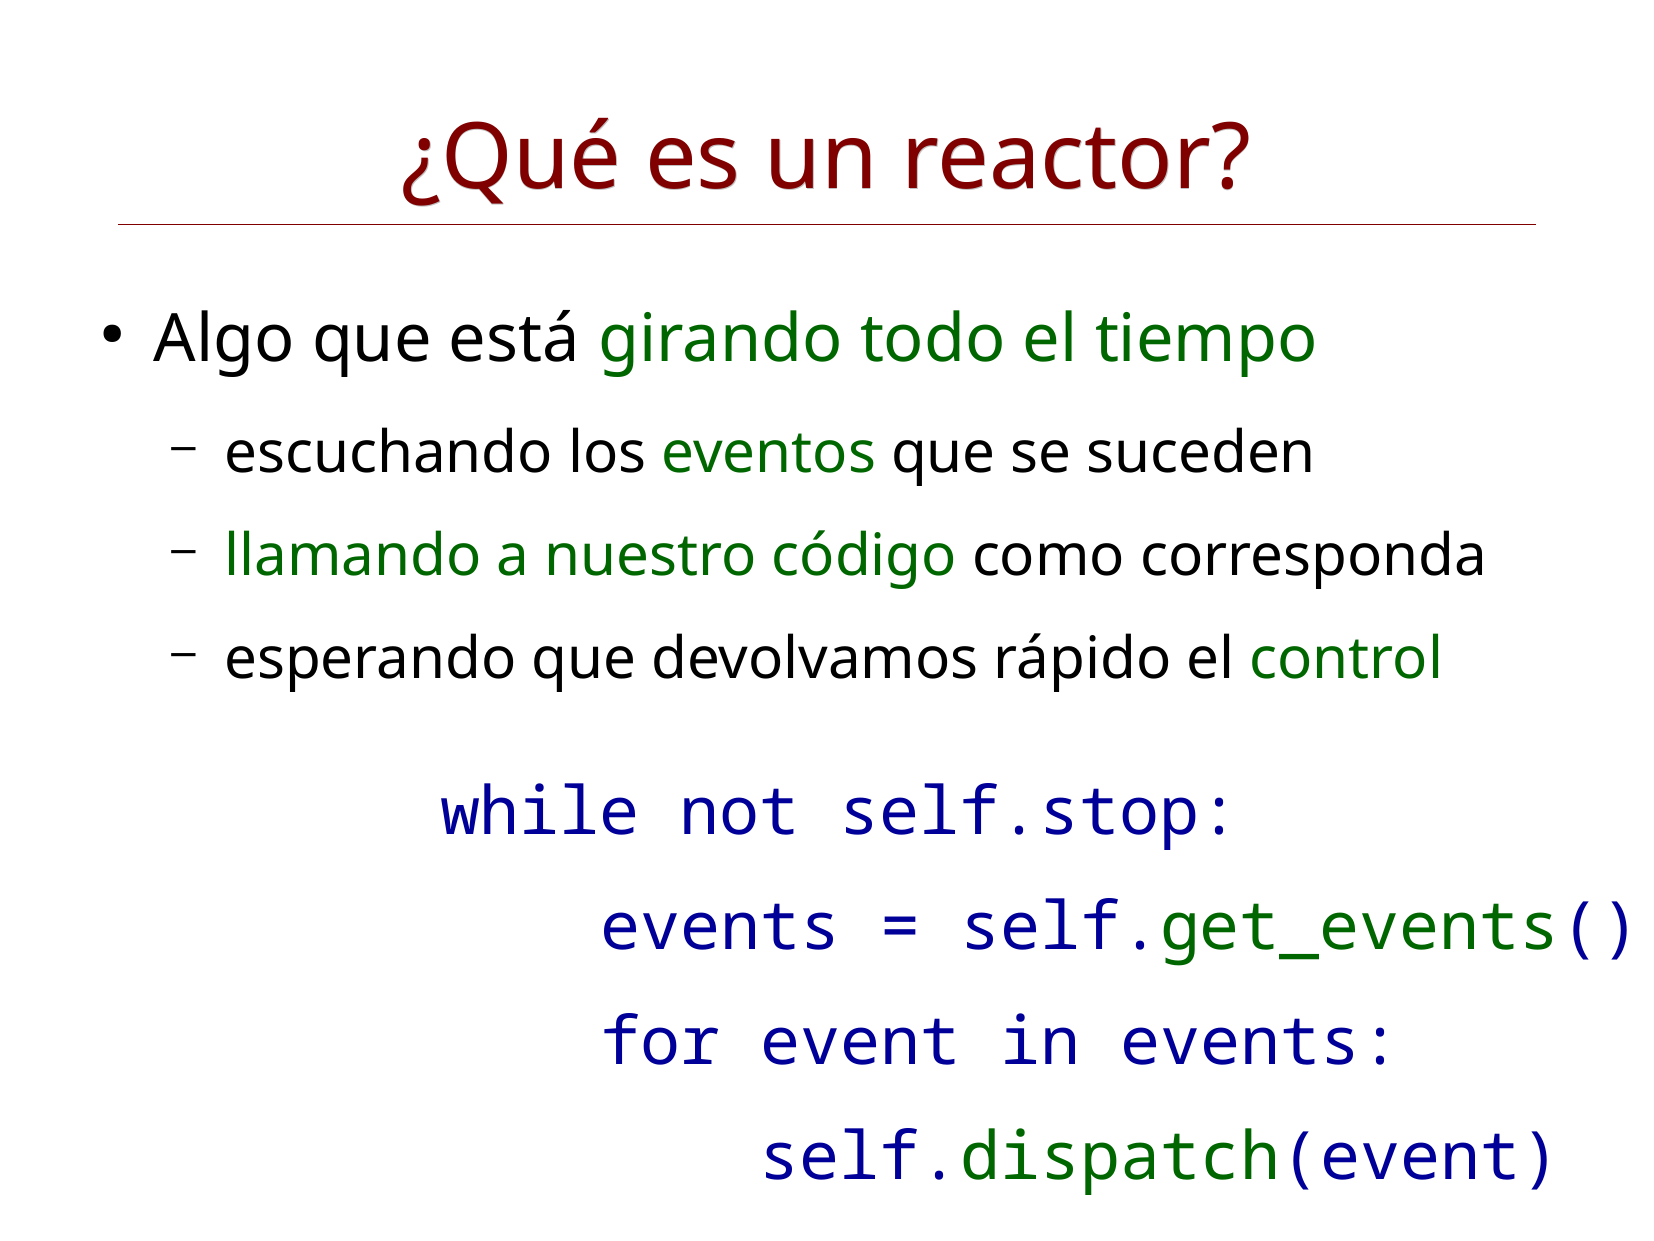

# ¿Qué es un reactor?
Algo que está girando todo el tiempo
escuchando los eventos que se suceden
llamando a nuestro código como corresponda
esperando que devolvamos rápido el control
while not self.stop:
 events = self.get_events()
 for event in events:
 self.dispatch(event)